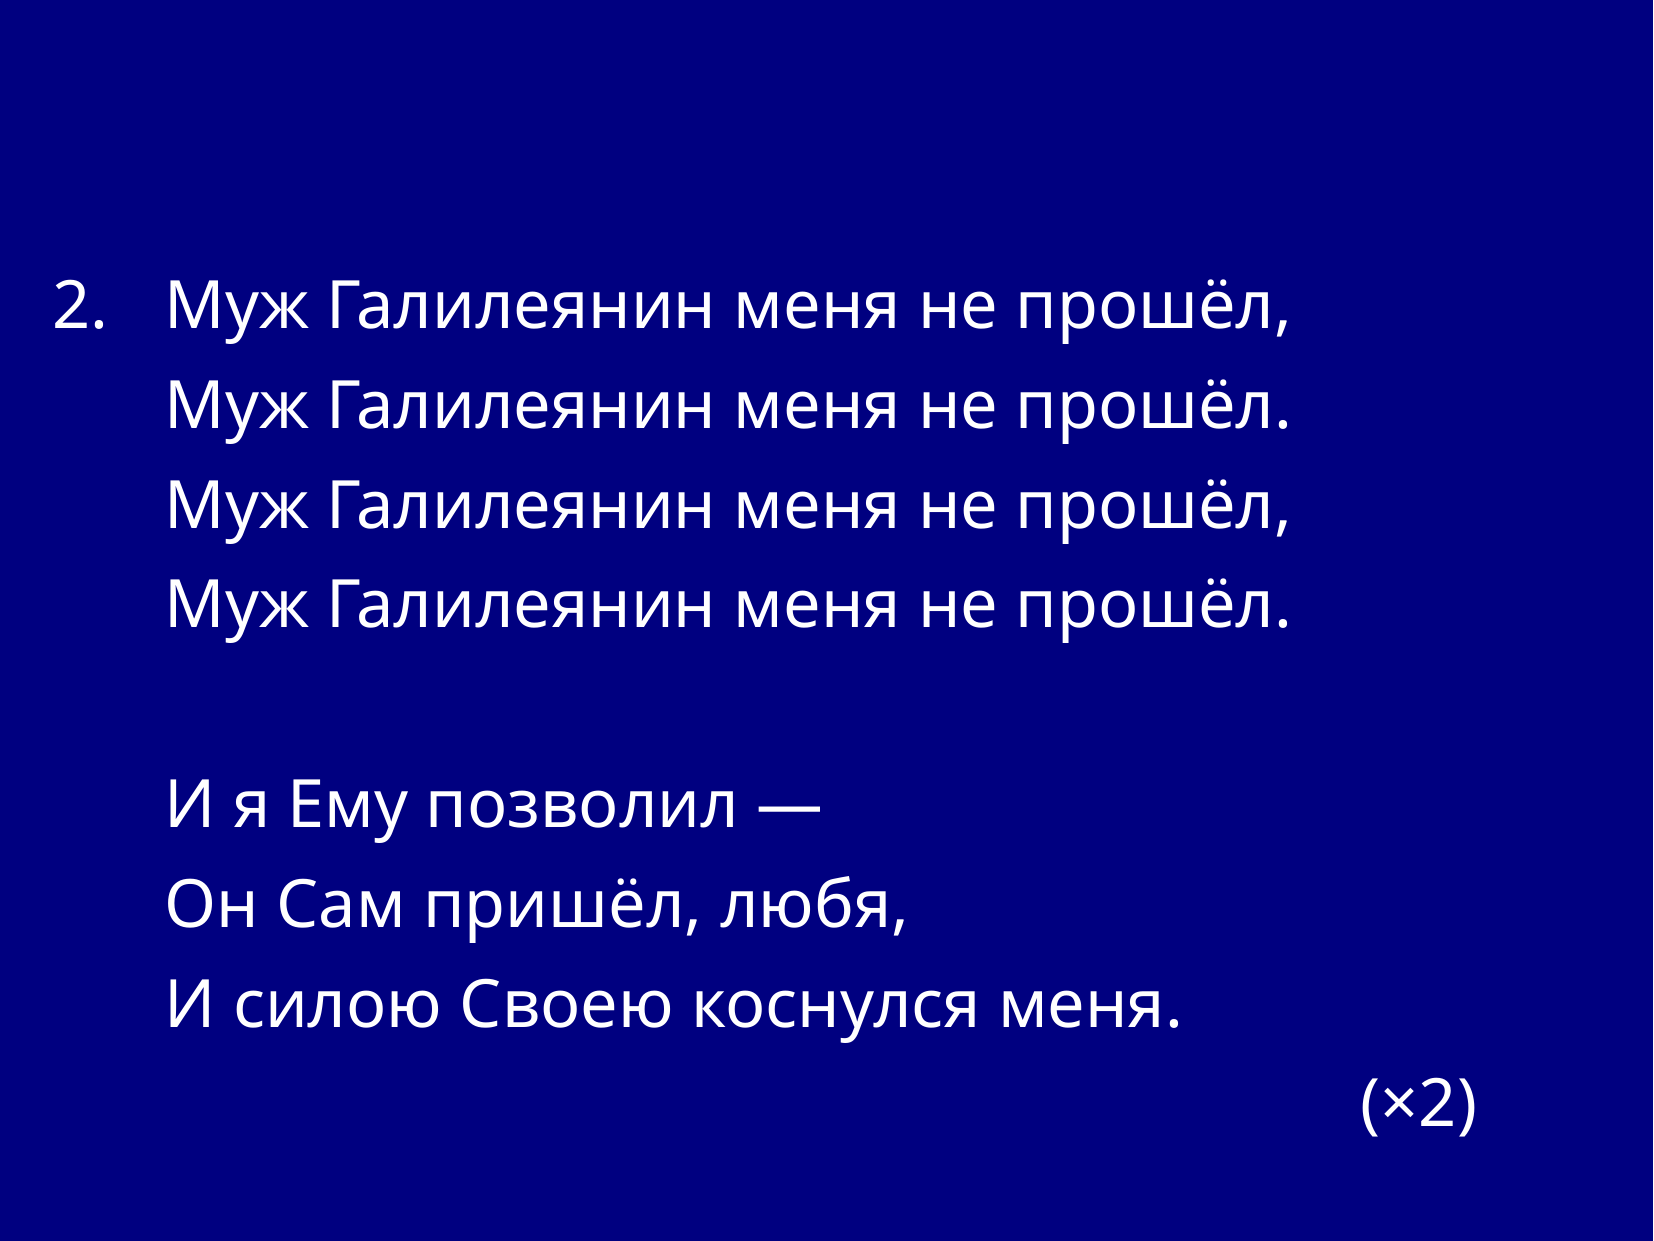

2.	Муж Галилеянин меня не прошёл,
	Муж Галилеянин меня не прошёл.
	Муж Галилеянин меня не прошёл,
	Муж Галилеянин меня не прошёл.
	И я Ему позволил ―
	Он Сам пришёл, любя,
	И силою Своею коснулся меня.
			(×2)